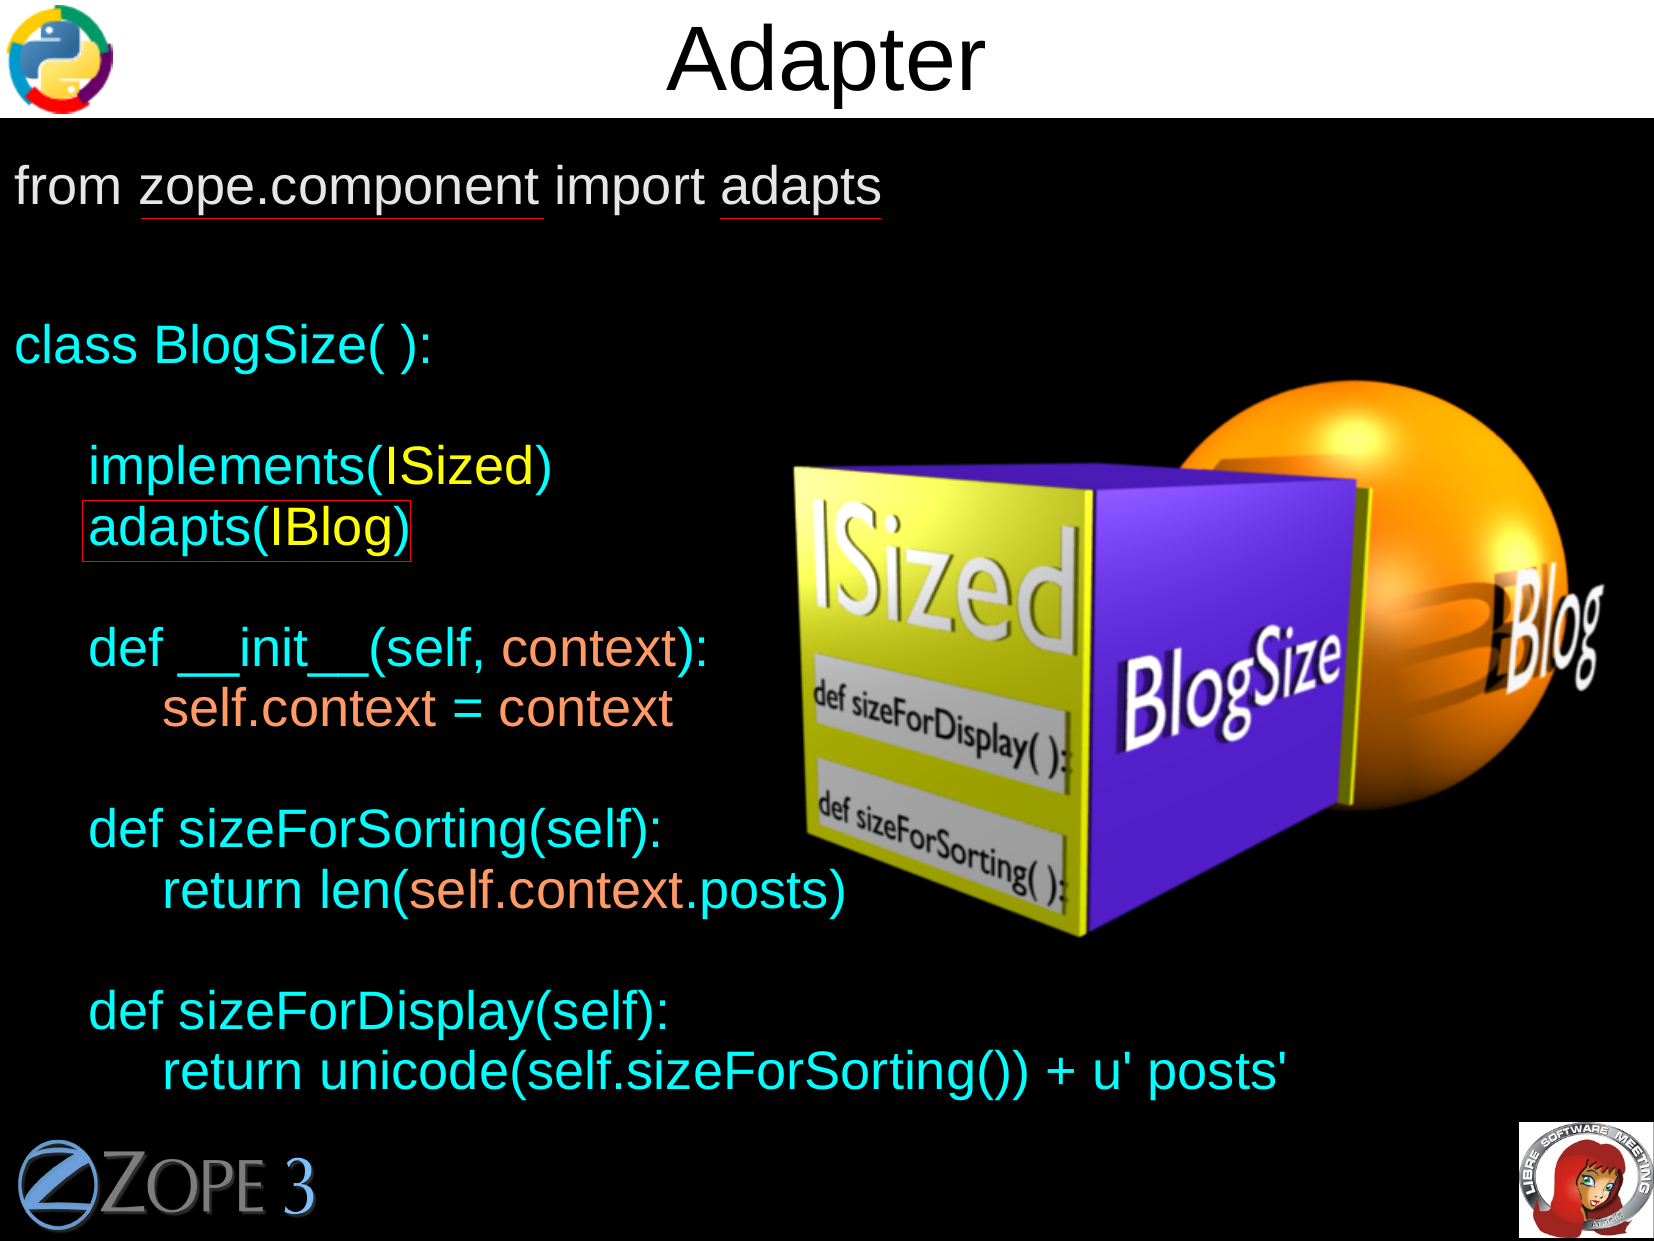

# Adapter
from zope.component import adapts
class BlogSize( ):
	implements(ISized)
	adapts(IBlog)
	def __init__(self, context):
		self.context = context
	def sizeForSorting(self):
		return len(self.context.posts)
	def sizeForDisplay(self):
		return unicode(self.sizeForSorting()) + u' posts'